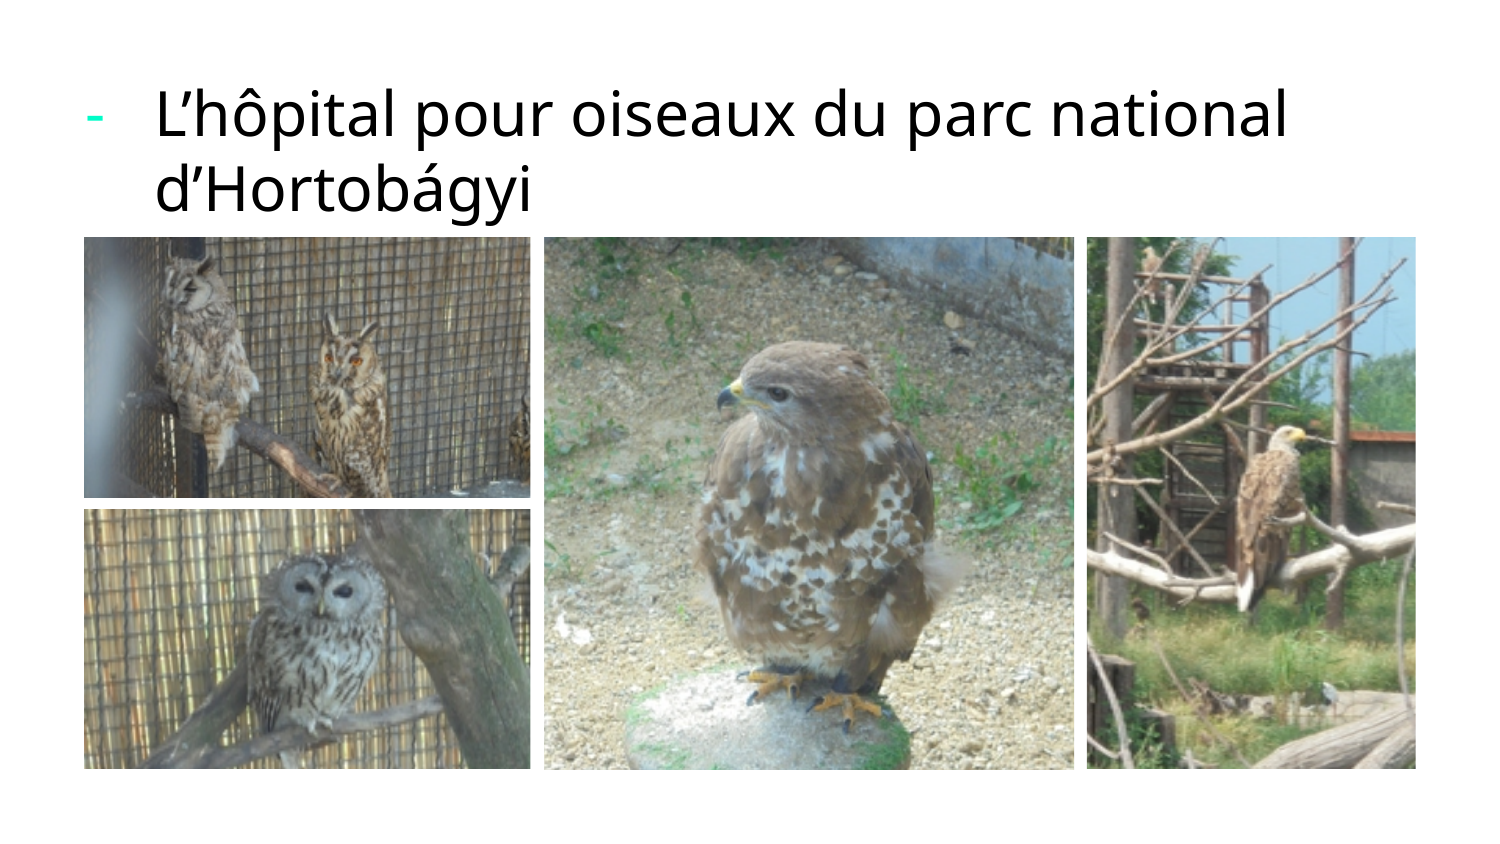

# L’hôpital pour oiseaux du parc national d’Hortobágyi